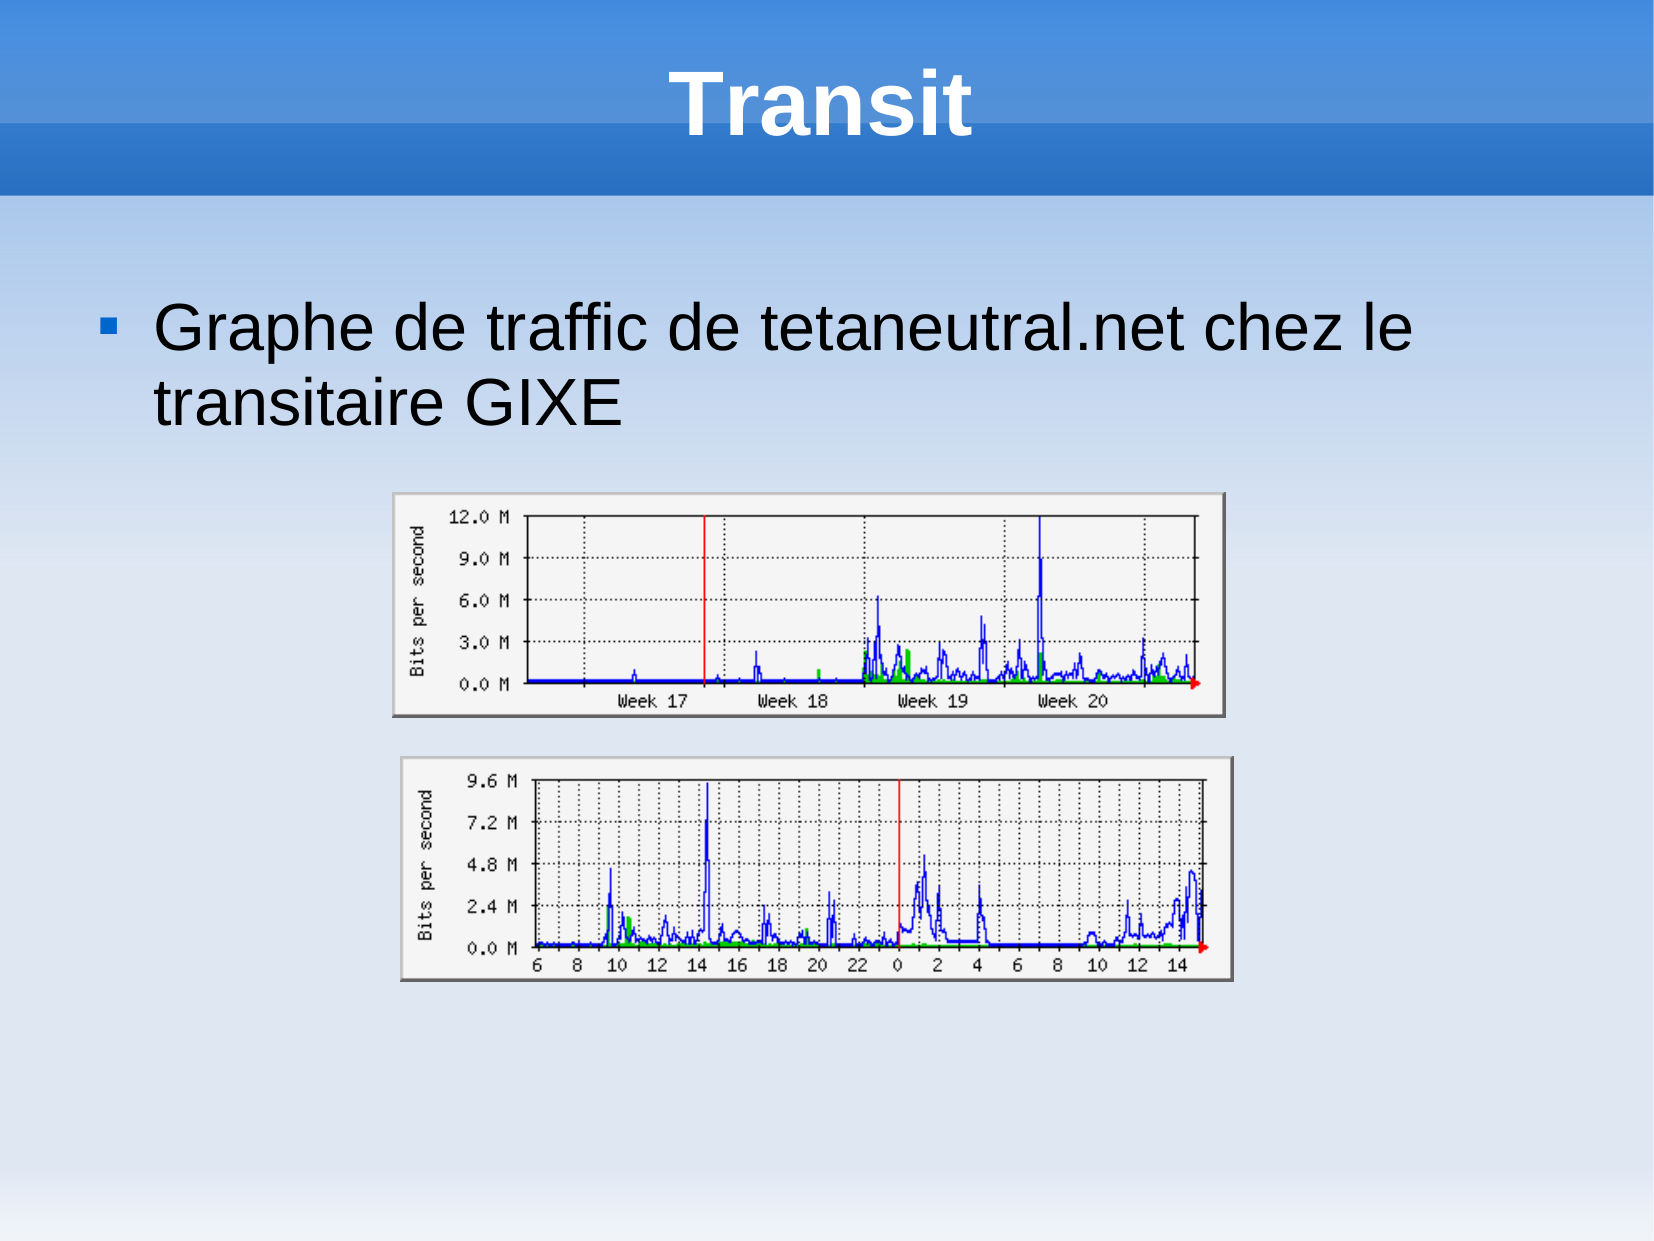

# Transit
Graphe de traffic de tetaneutral.net chez le transitaire GIXE